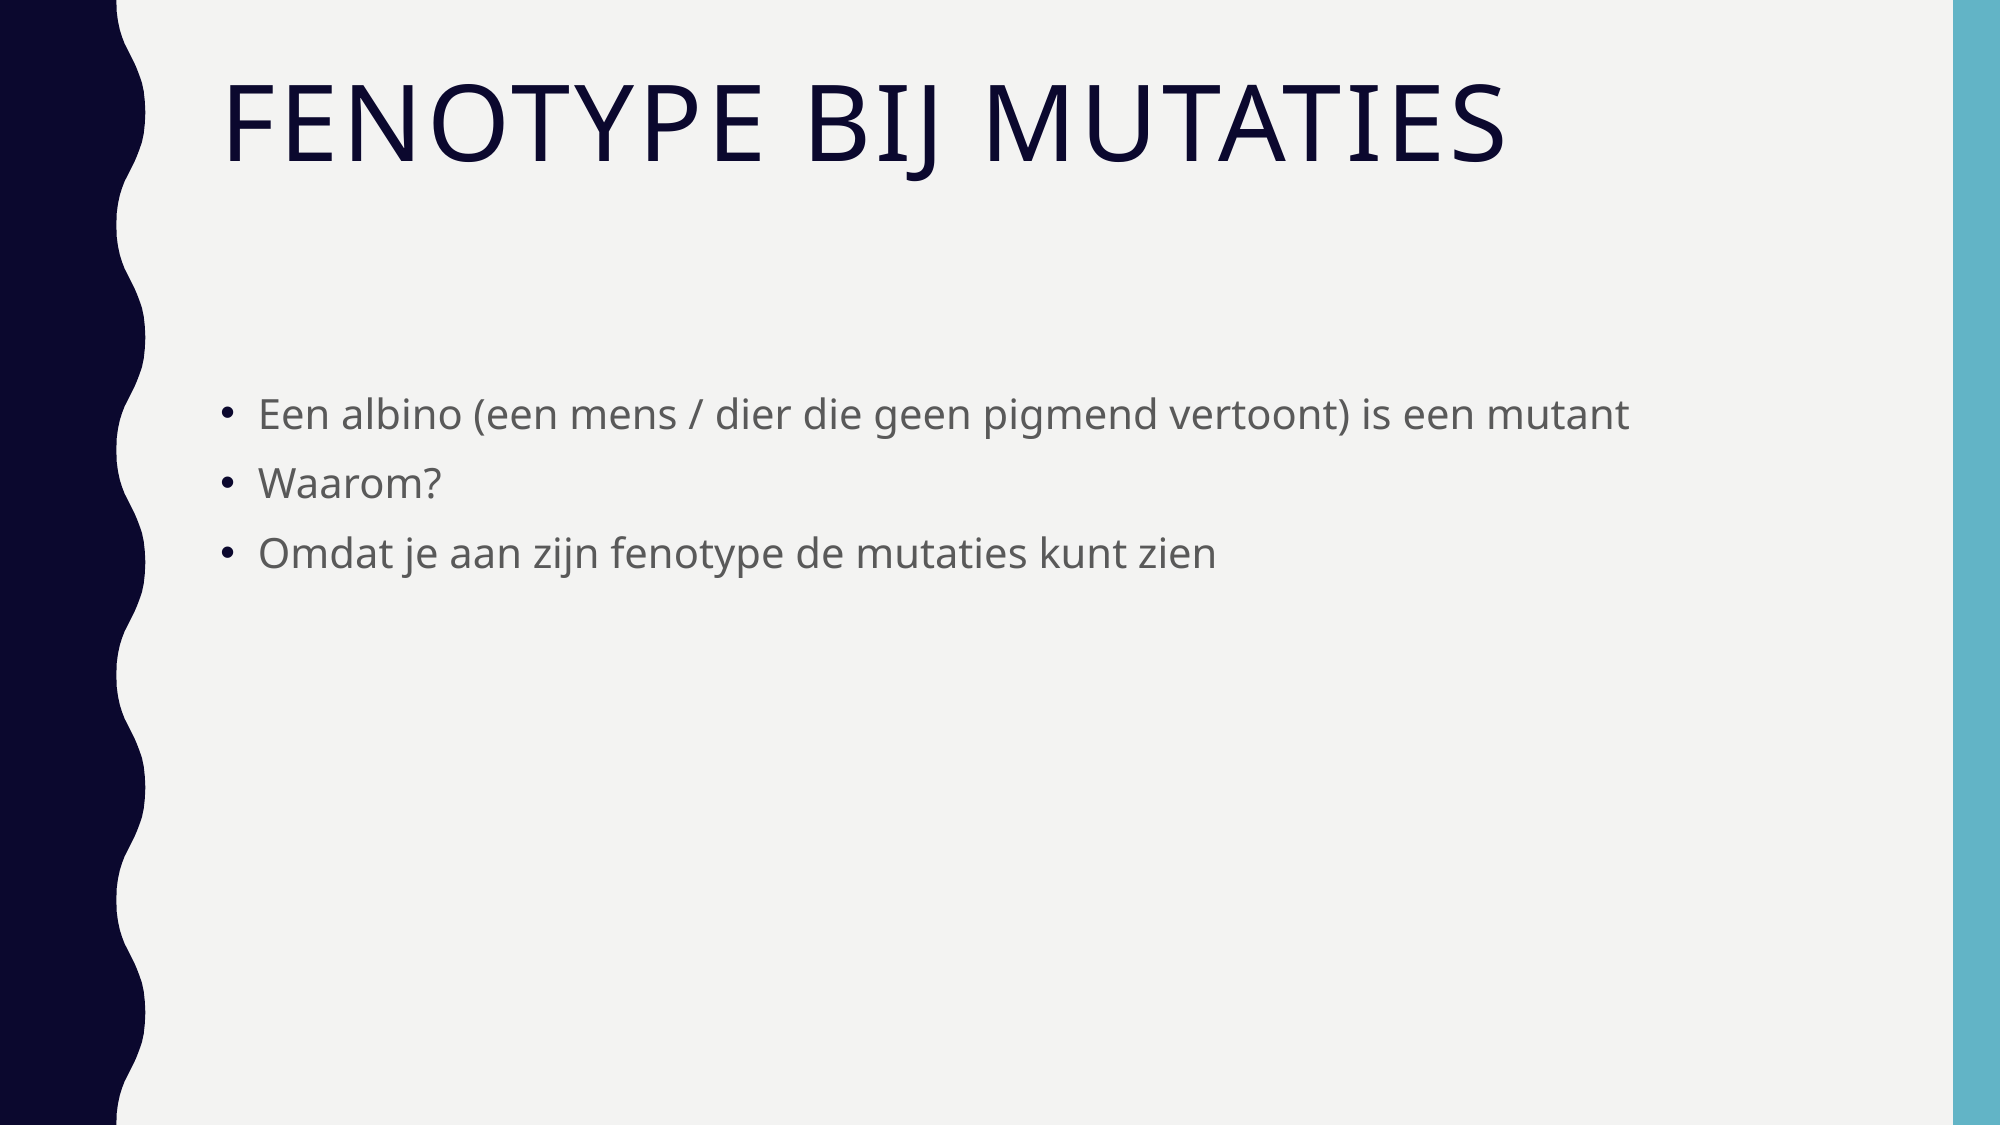

# Fenotype bij mutaties
Een albino (een mens / dier die geen pigmend vertoont) is een mutant
Waarom?
Omdat je aan zijn fenotype de mutaties kunt zien